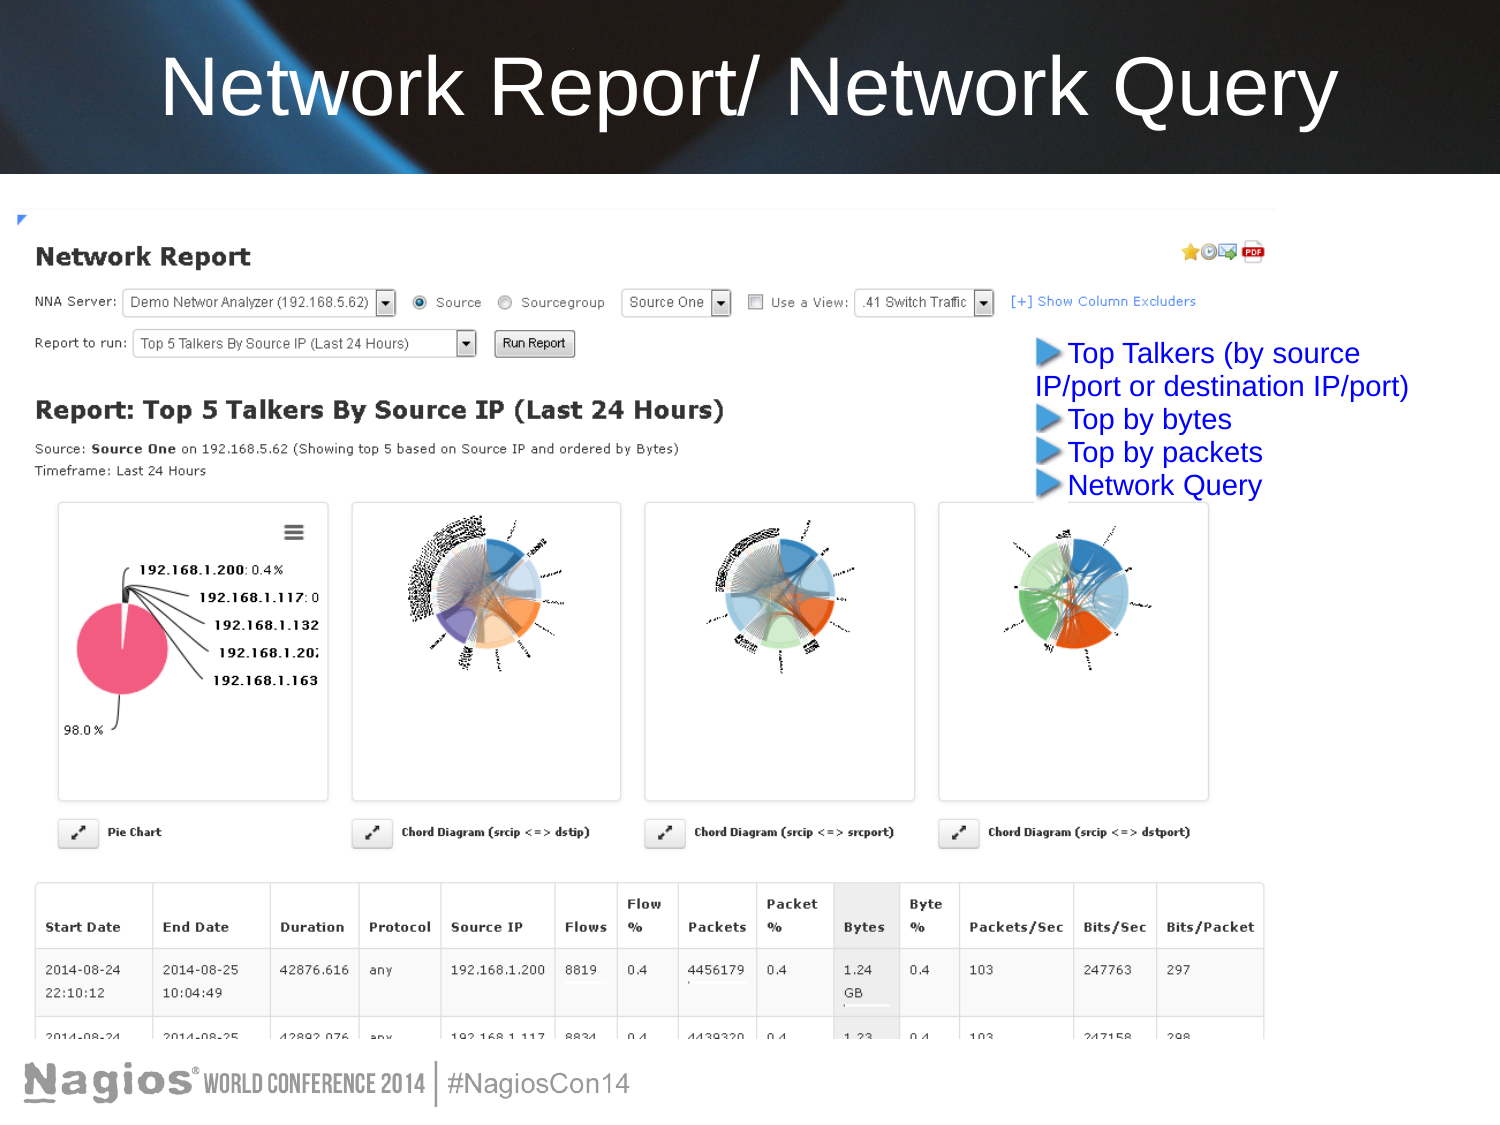

# Network Report/ Network Query
Top Talkers (by source IP/port or destination IP/port)
Top by bytes
Top by packets
Network Query